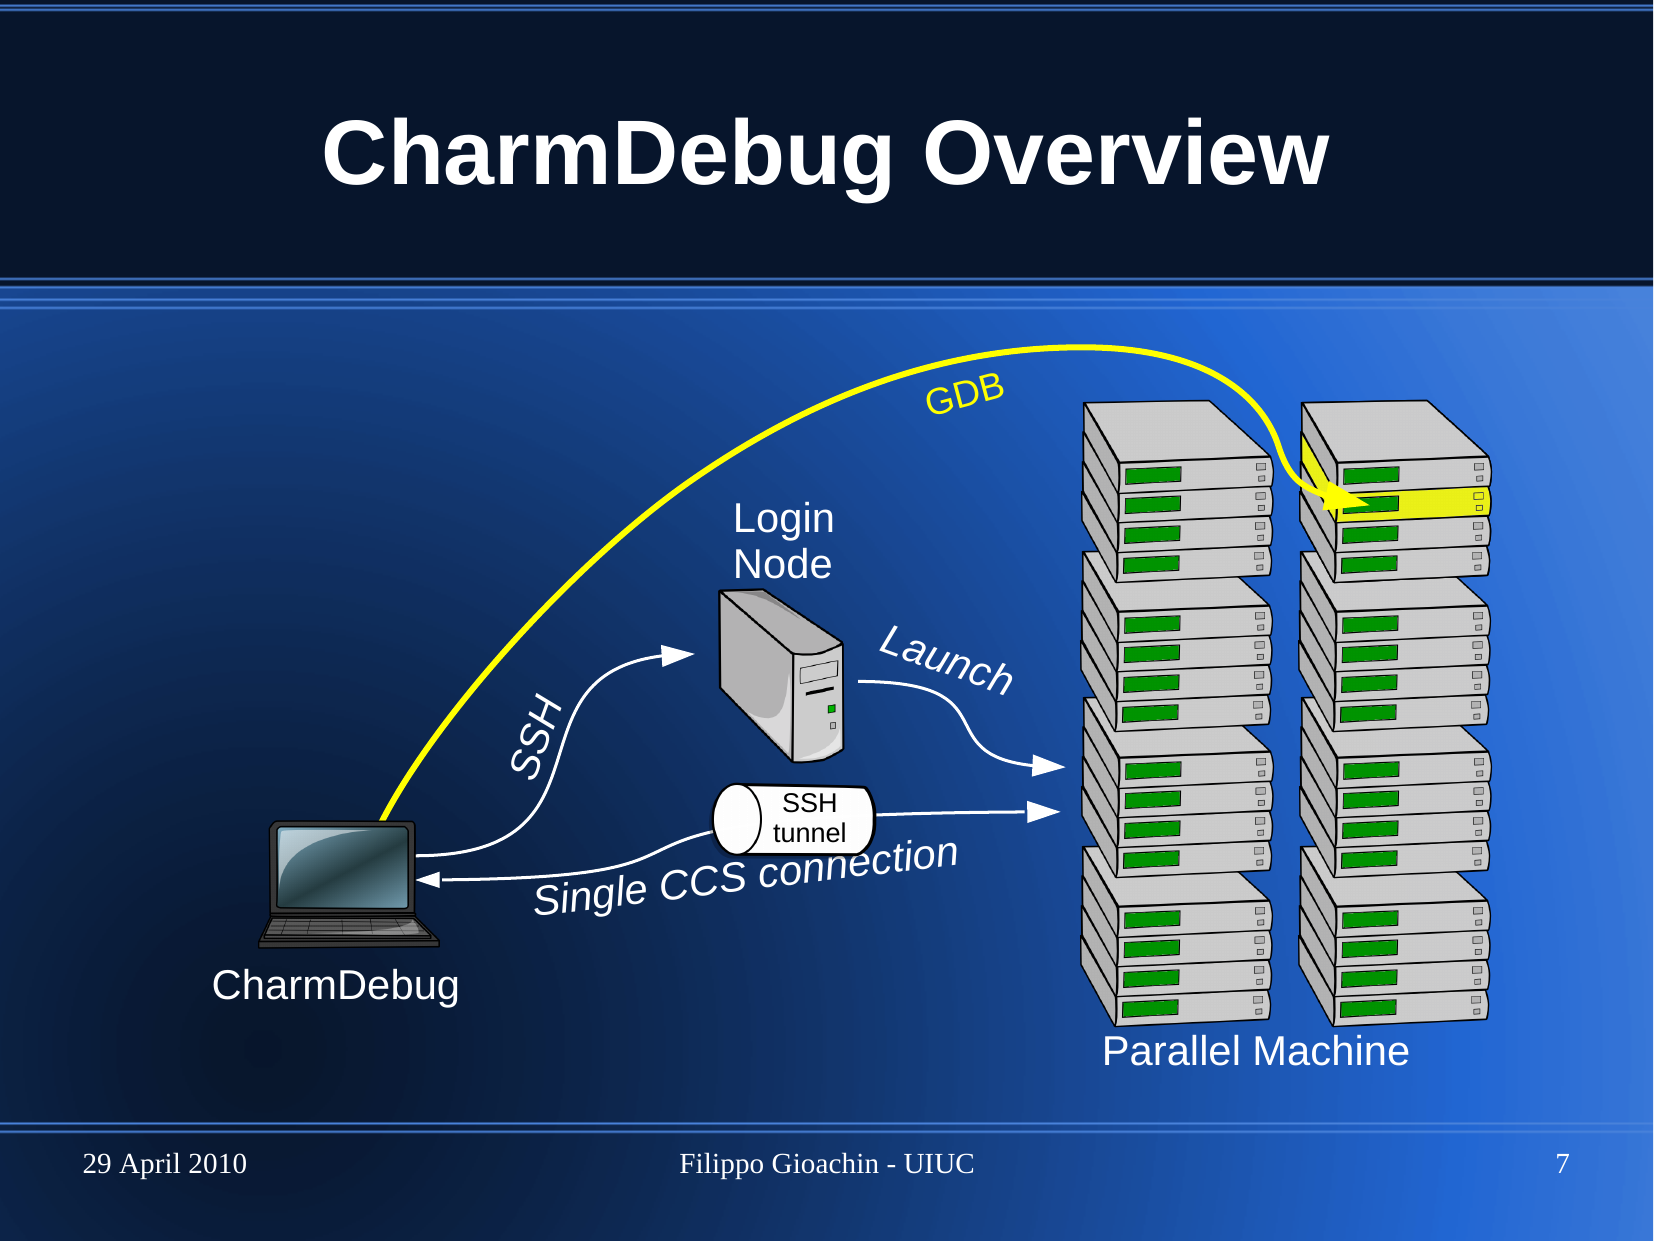

# CharmDebug Overview
GDB
Login
Node
Launch
SSH
 SSH
 tunnel
Single CCS connection
CharmDebug
Parallel Machine
29 April 2010
Filippo Gioachin - UIUC
7